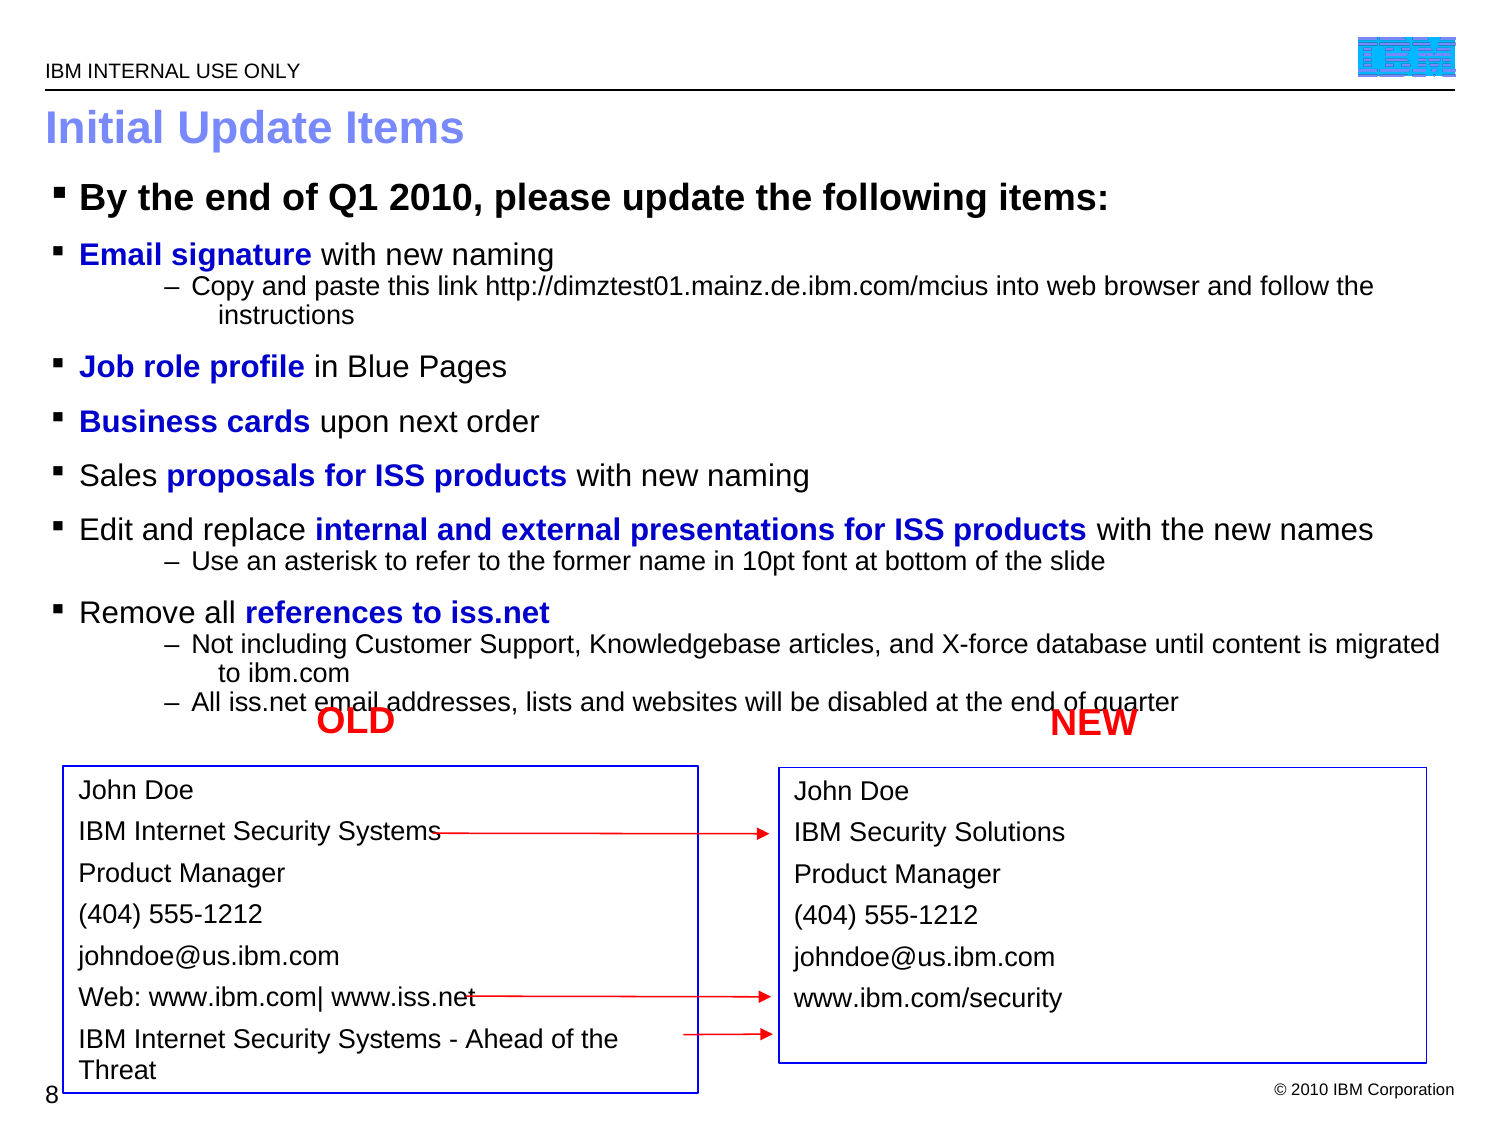

# Initial Update Items
By the end of Q1 2010, please update the following items:
Email signature with new naming
Copy and paste this link http://dimztest01.mainz.de.ibm.com/mcius into web browser and follow the instructions
Job role profile in Blue Pages
Business cards upon next order
Sales proposals for ISS products with new naming
Edit and replace internal and external presentations for ISS products with the new names
Use an asterisk to refer to the former name in 10pt font at bottom of the slide
Remove all references to iss.net
Not including Customer Support, Knowledgebase articles, and X-force database until content is migrated to ibm.com
All iss.net email addresses, lists and websites will be disabled at the end of quarter
OLD
NEW
John Doe
IBM Internet Security Systems
Product Manager
(404) 555-1212
johndoe@us.ibm.com
Web: www.ibm.com| www.iss.net
IBM Internet Security Systems - Ahead of the Threat
John Doe
IBM Security Solutions
Product Manager
(404) 555-1212
johndoe@us.ibm.com
www.ibm.com/security
8